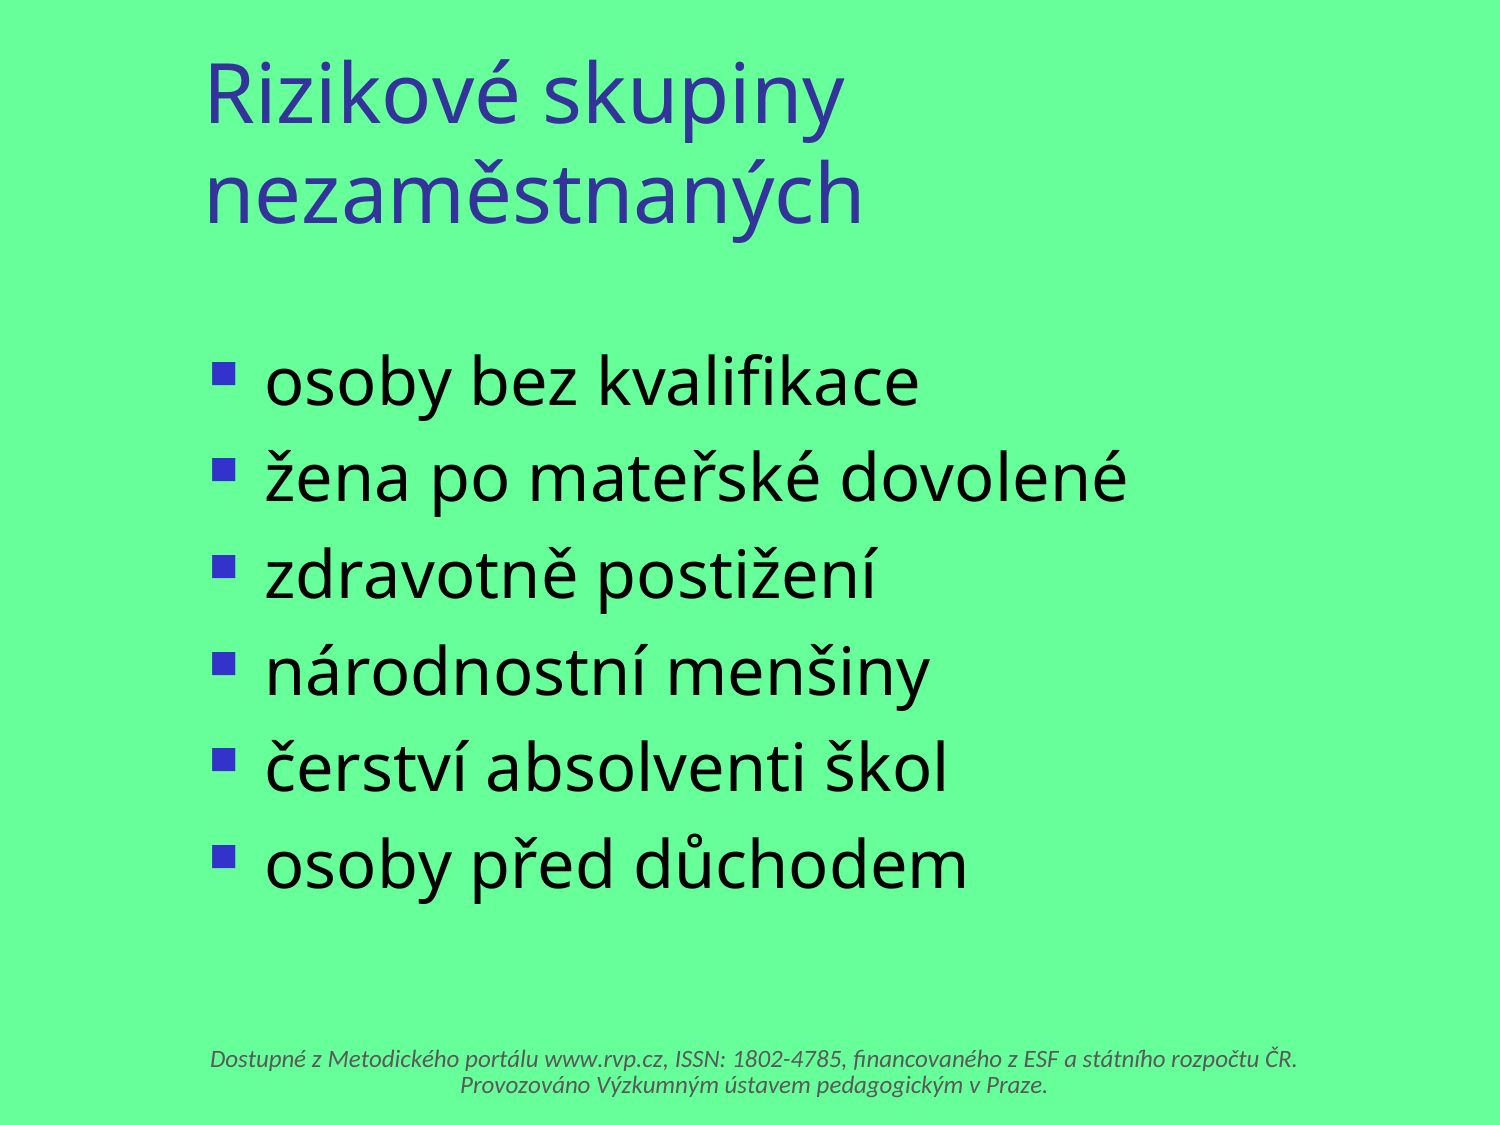

# Rizikové skupiny nezaměstnaných
osoby bez kvalifikace
žena po mateřské dovolené
zdravotně postižení
národnostní menšiny
čerství absolventi škol
osoby před důchodem
Dostupné z Metodického portálu www.rvp.cz, ISSN: 1802-4785, financovaného z ESF a státního rozpočtu ČR. Provozováno Výzkumným ústavem pedagogickým v Praze.